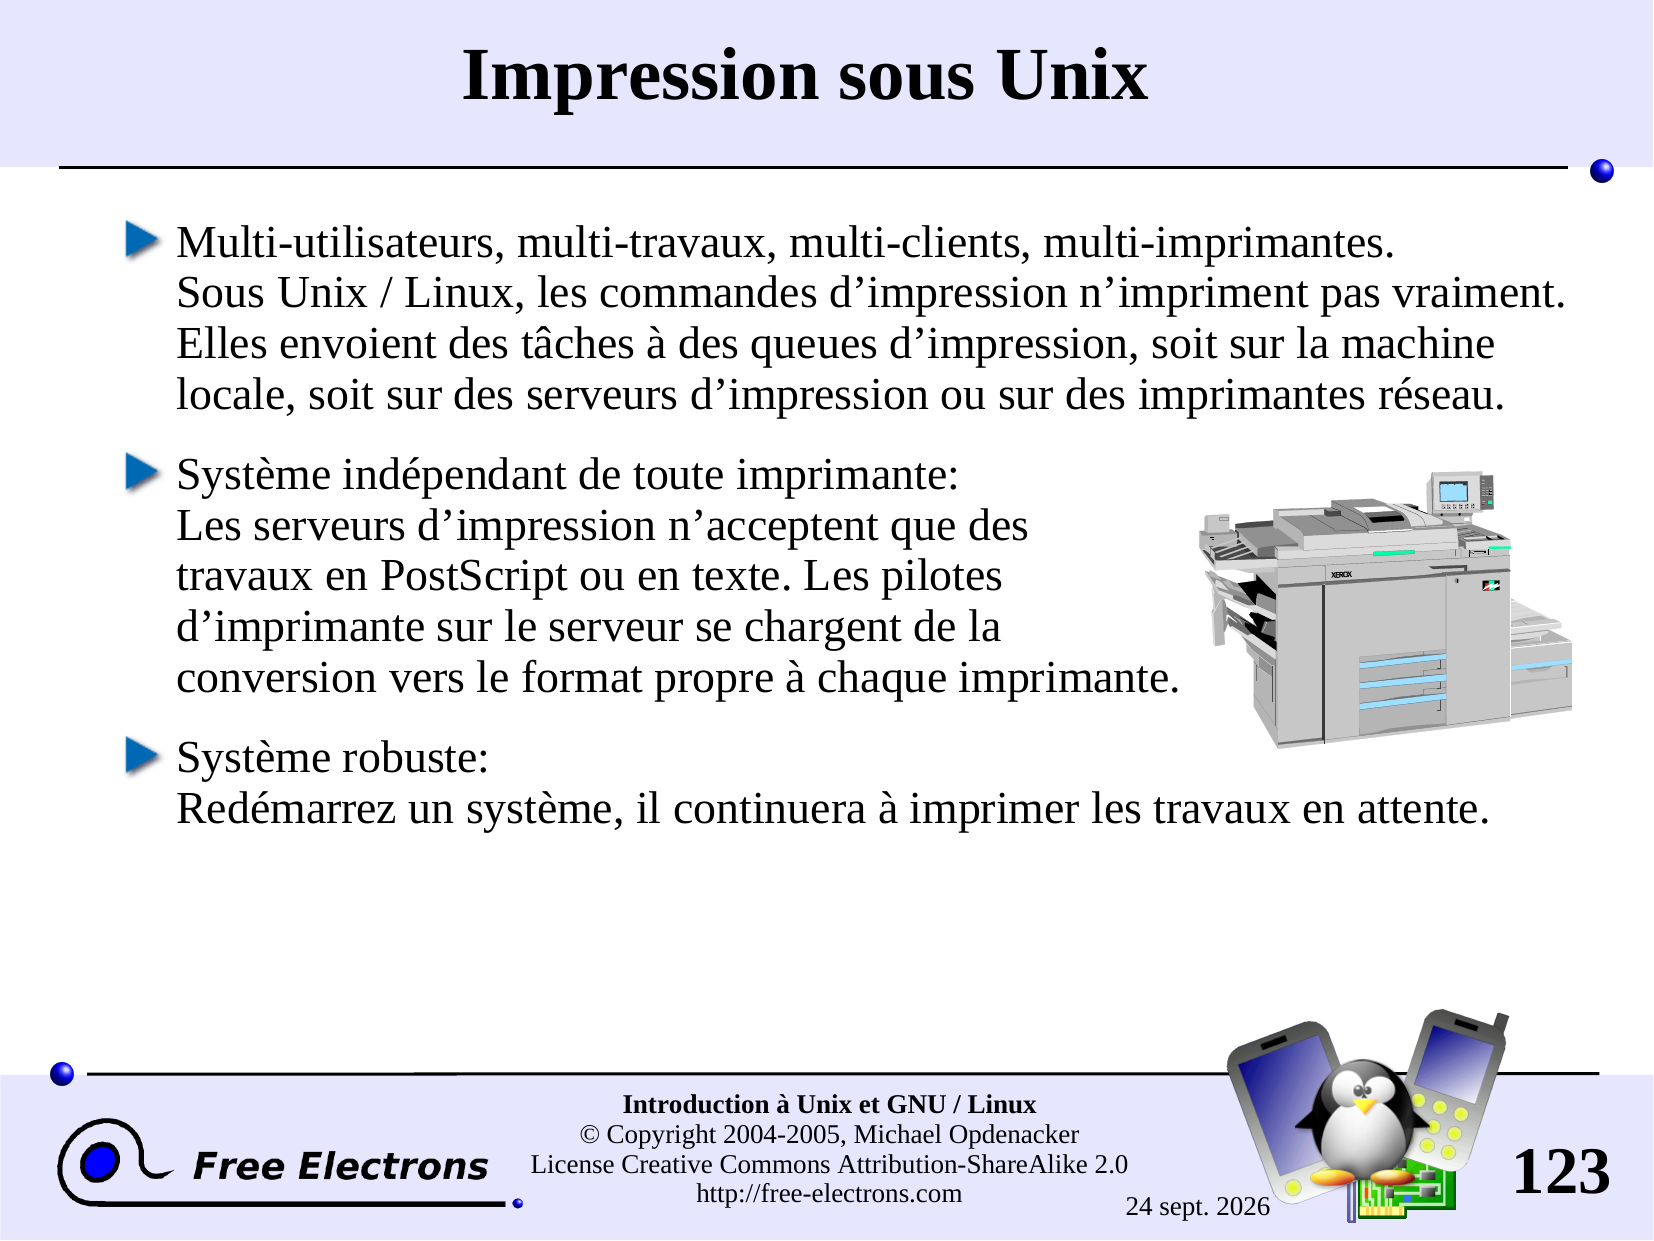

# Impression sous Unix
Multi-utilisateurs, multi-travaux, multi-clients, multi-imprimantes.
Sous Unix / Linux, les commandes d’impression n’impriment pas vraiment. Elles envoient des tâches à des queues d’impression, soit sur la machine locale, soit sur des serveurs d’impression ou sur des imprimantes réseau.
Système indépendant de toute imprimante:
Les serveurs d’impression n’acceptent que des
travaux en PostScript ou en texte. Les pilotes
d’imprimante sur le serveur se chargent de la
conversion vers le format propre à chaque imprimante.
Système robuste:
Redémarrez un système, il continuera à imprimer les travaux en attente.